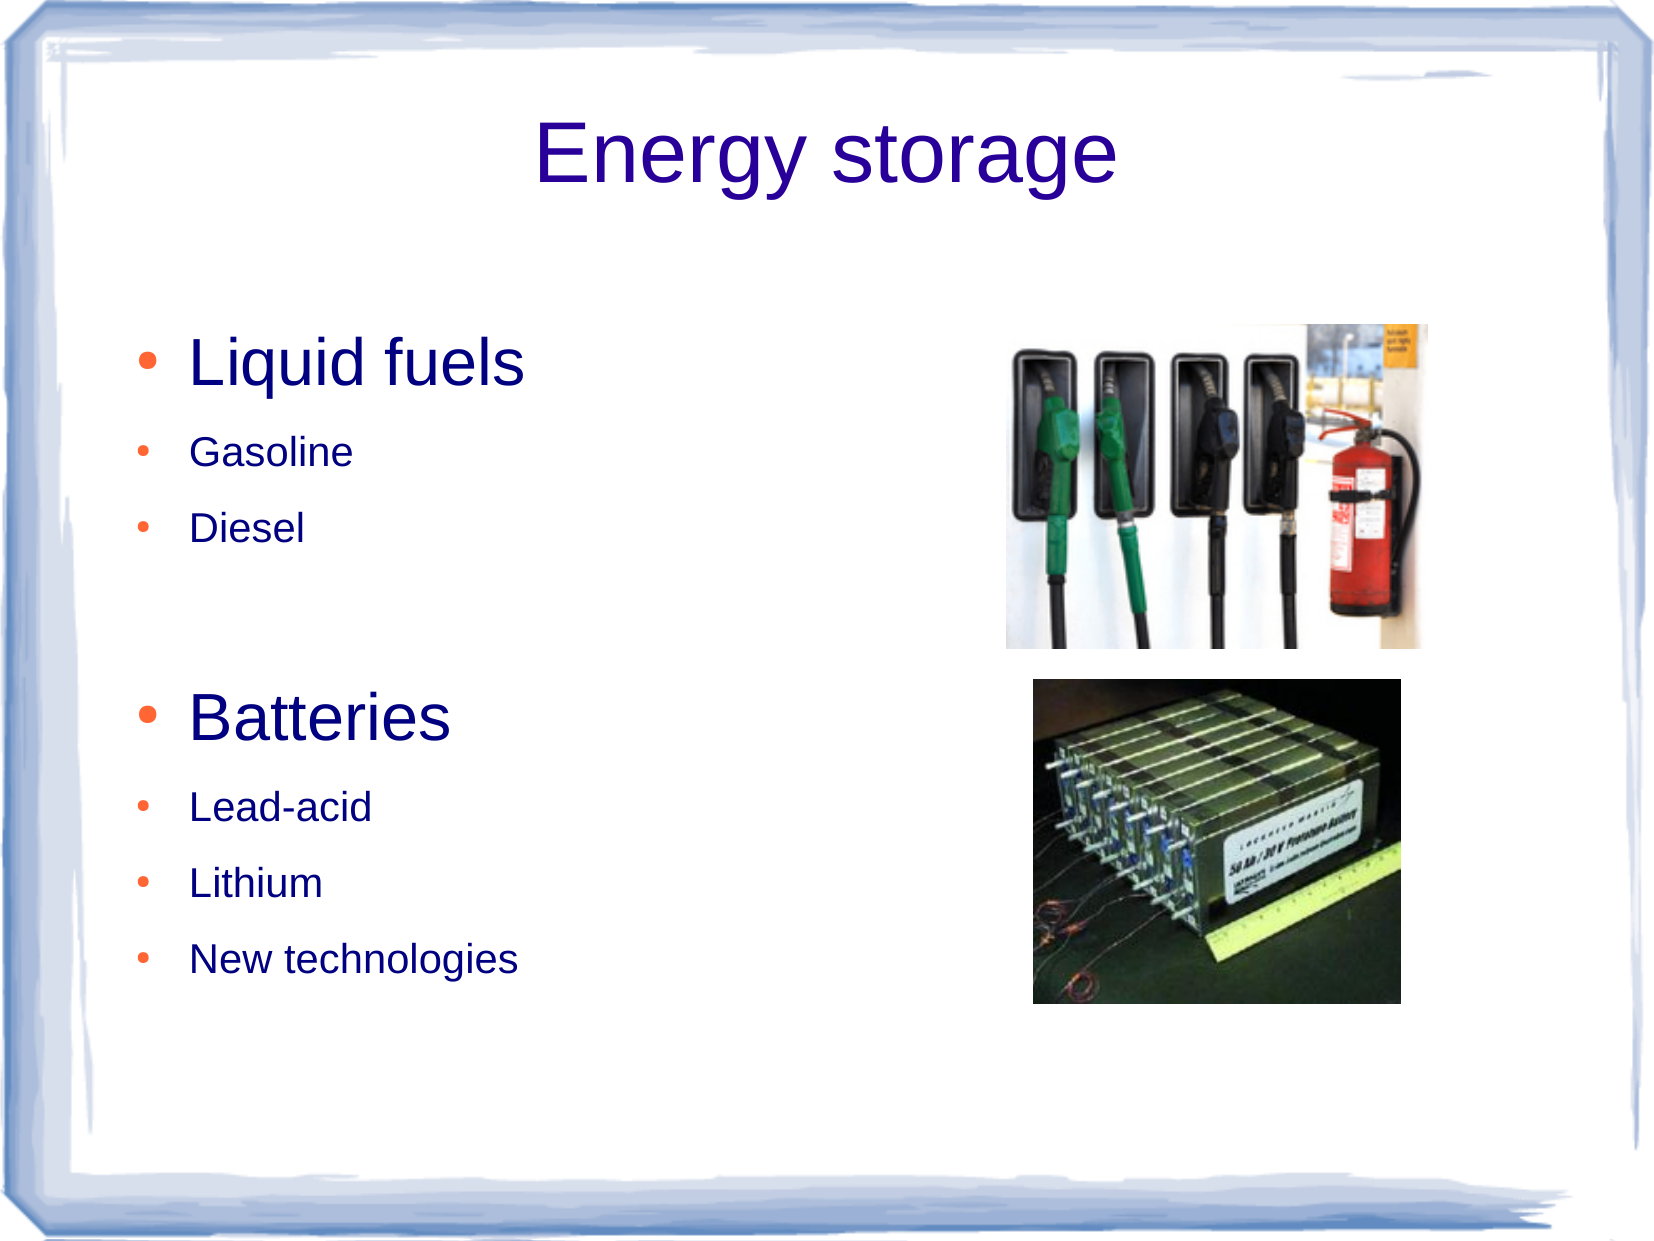

# Energy storage
Liquid fuels
Gasoline
Diesel
Batteries
Lead-acid
Lithium
New technologies